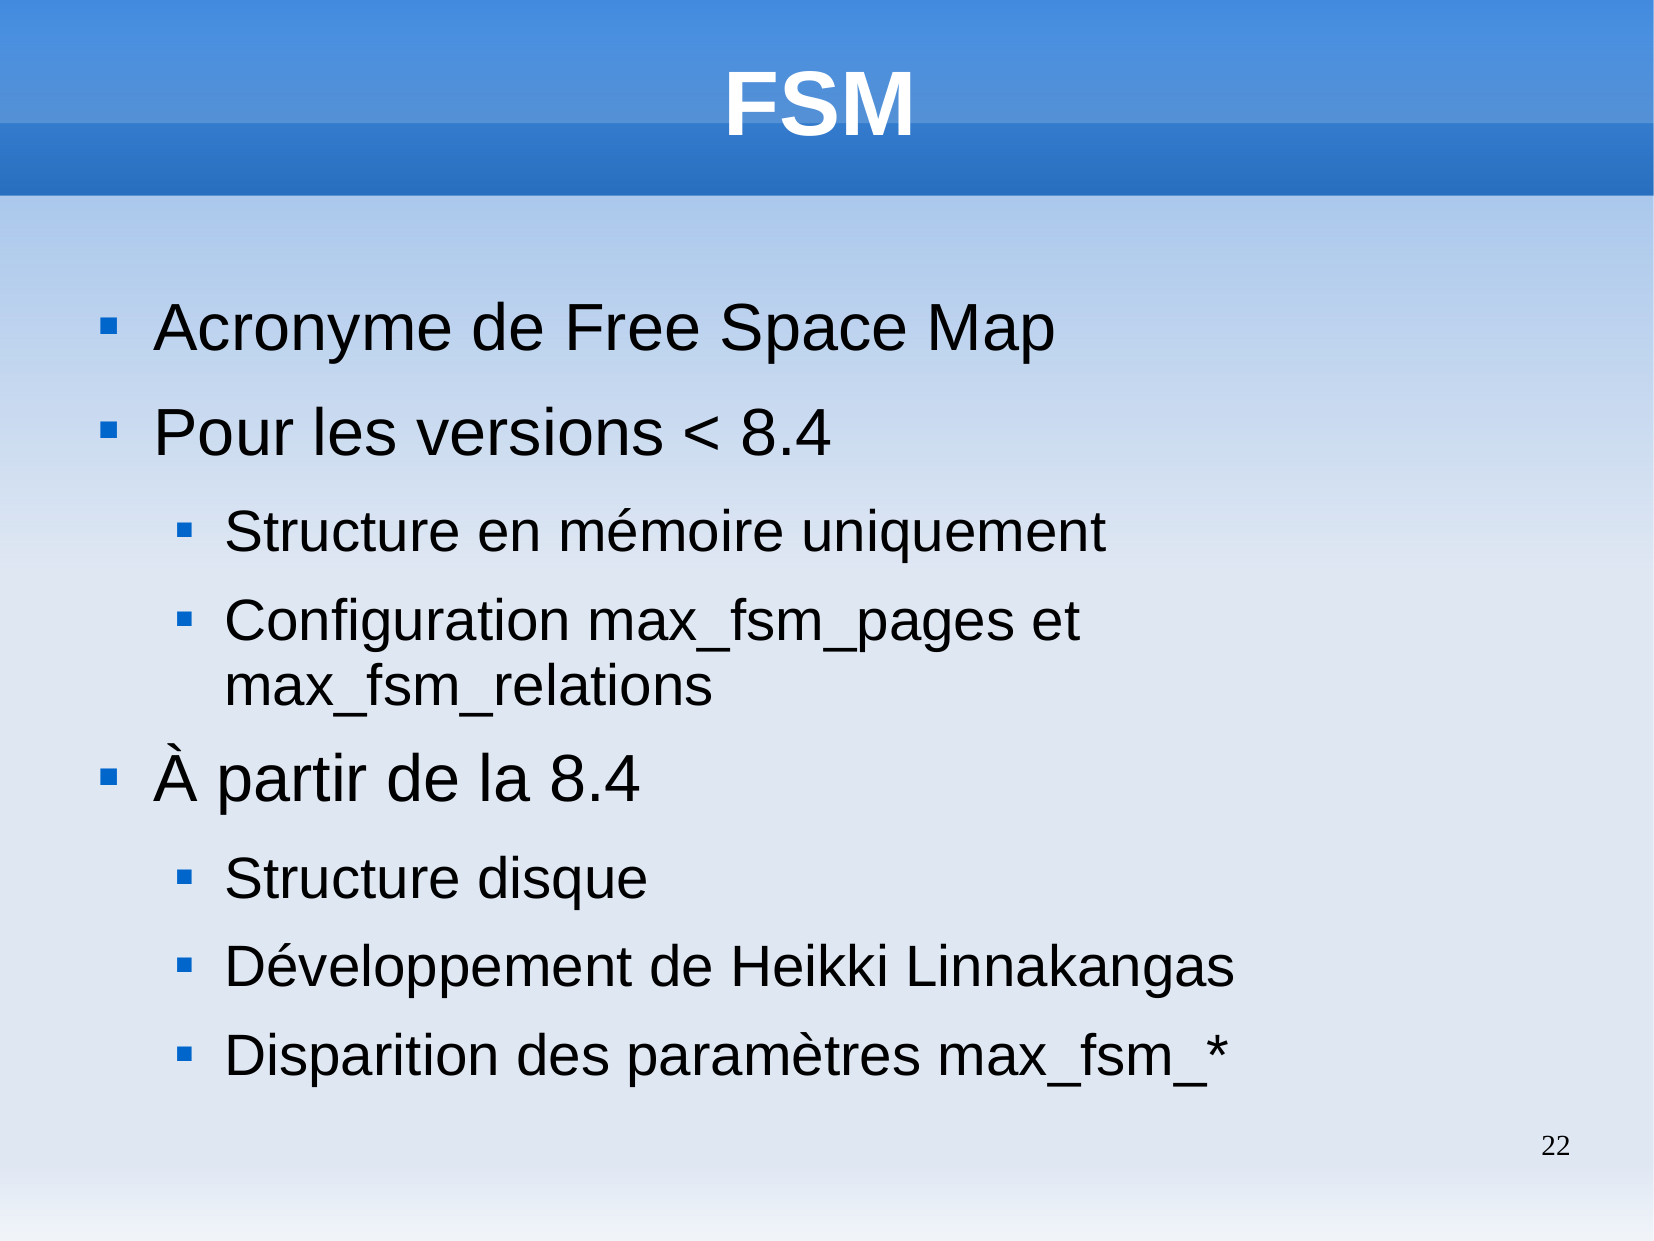

# FSM
Acronyme de Free Space Map
Pour les versions < 8.4
Structure en mémoire uniquement
Configuration max_fsm_pages et max_fsm_relations
À partir de la 8.4
Structure disque
Développement de Heikki Linnakangas
Disparition des paramètres max_fsm_*
22